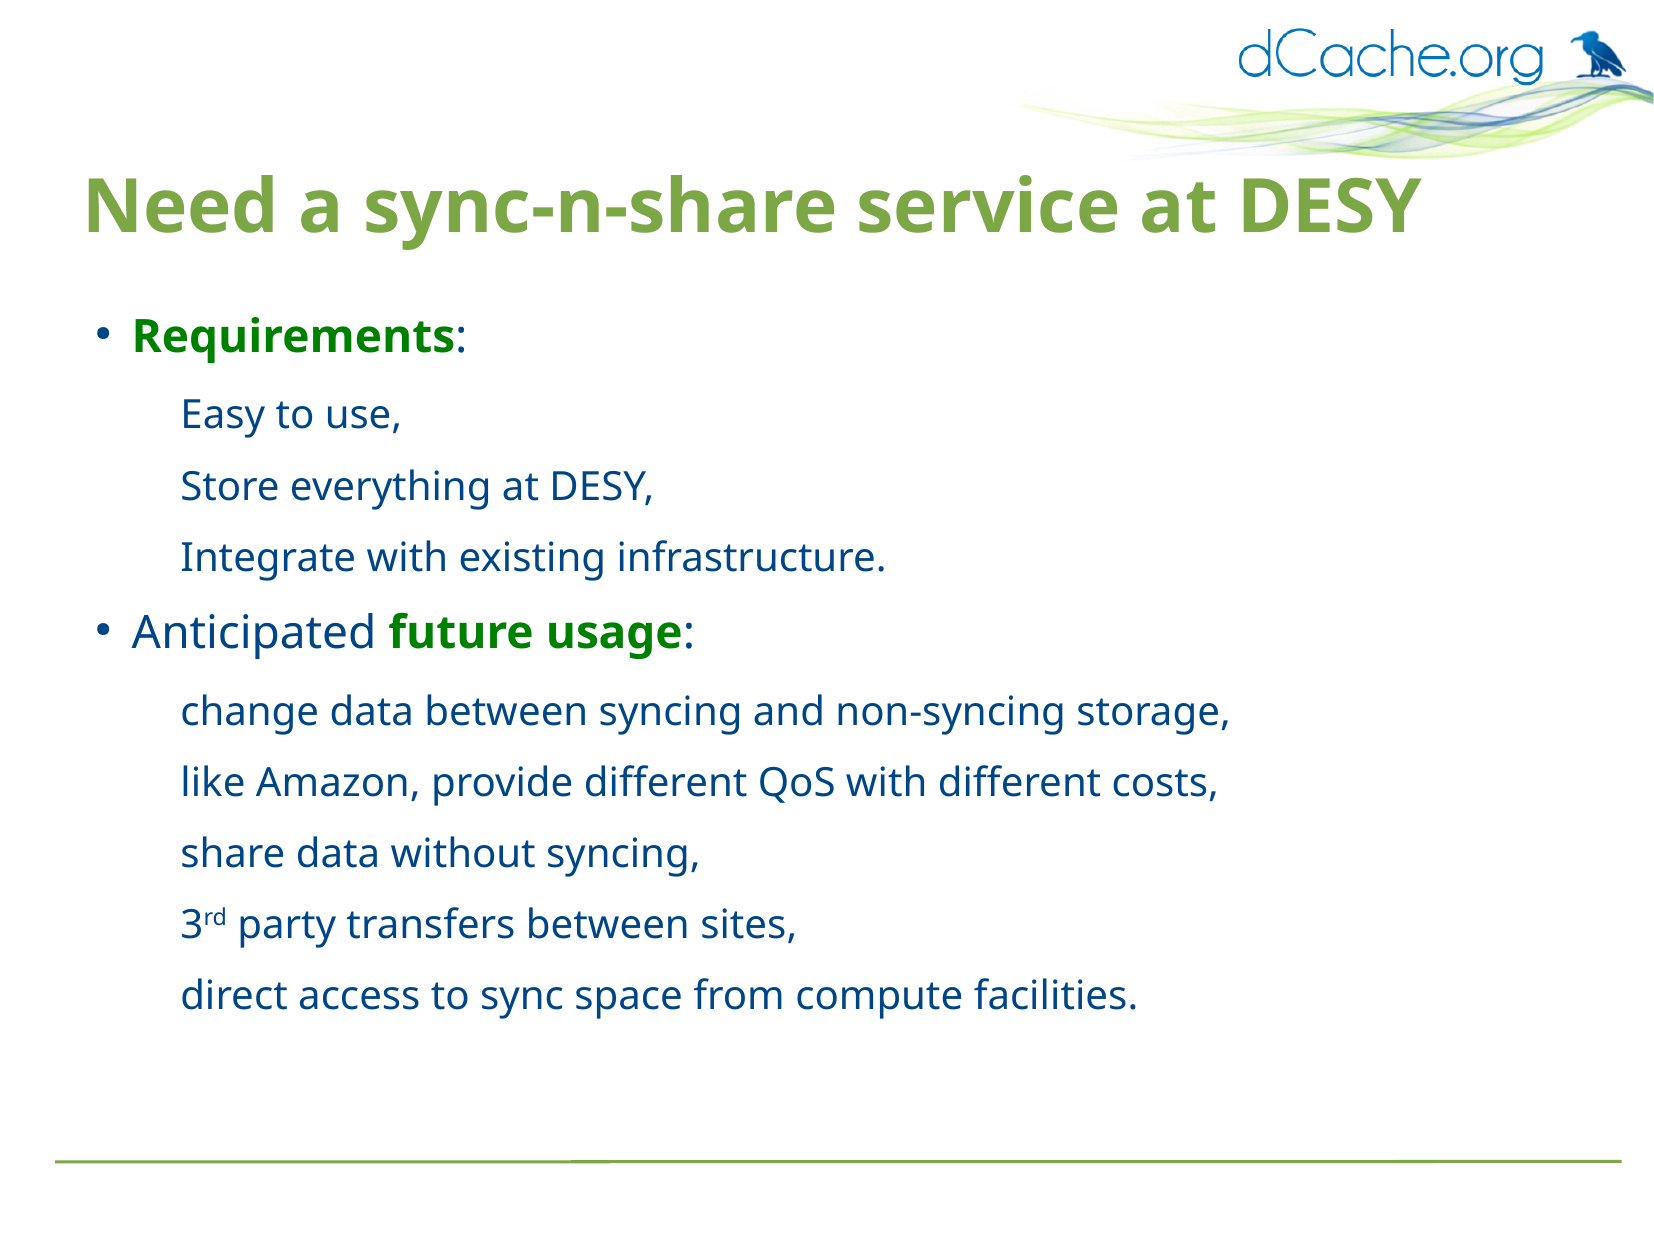

# Need a sync-n-share service at DESY
Requirements:
Easy to use,
Store everything at DESY,
Integrate with existing infrastructure.
Anticipated future usage:
change data between syncing and non-syncing storage,
like Amazon, provide different QoS with different costs,
share data without syncing,
3rd party transfers between sites,
direct access to sync space from compute facilities.